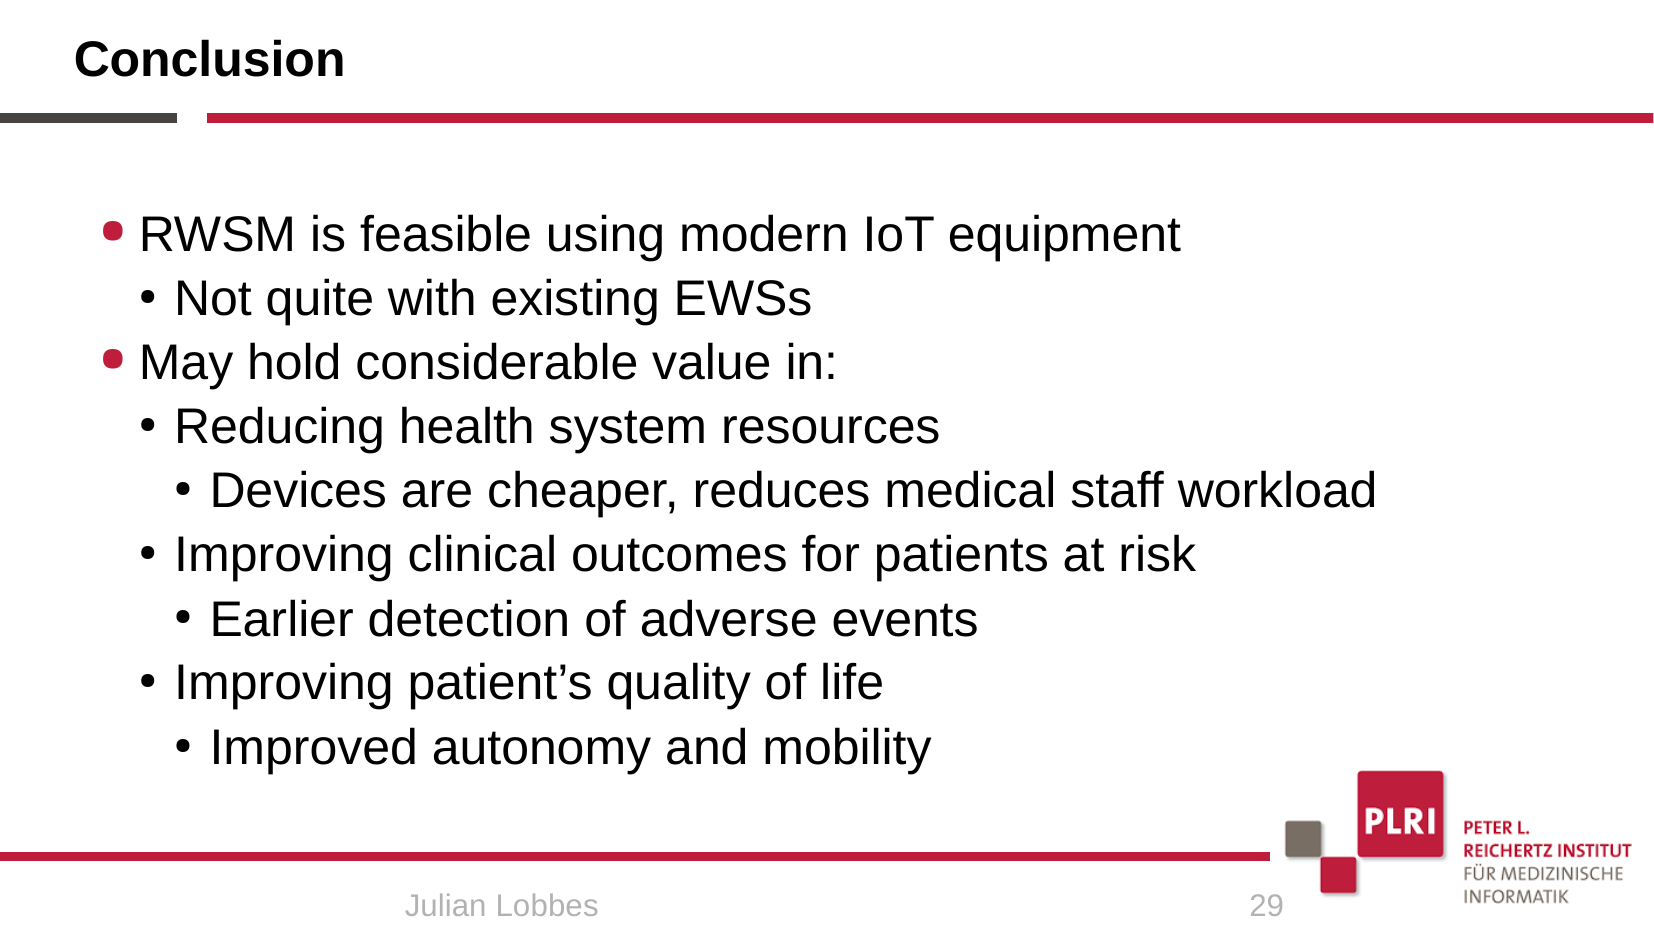

Conclusion
RWSM is feasible using modern IoT equipment
Not quite with existing EWSs
May hold considerable value in:
Reducing health system resources
Devices are cheaper, reduces medical staff workload
Improving clinical outcomes for patients at risk
Earlier detection of adverse events
Improving patient’s quality of life
Improved autonomy and mobility
Julian Lobbes